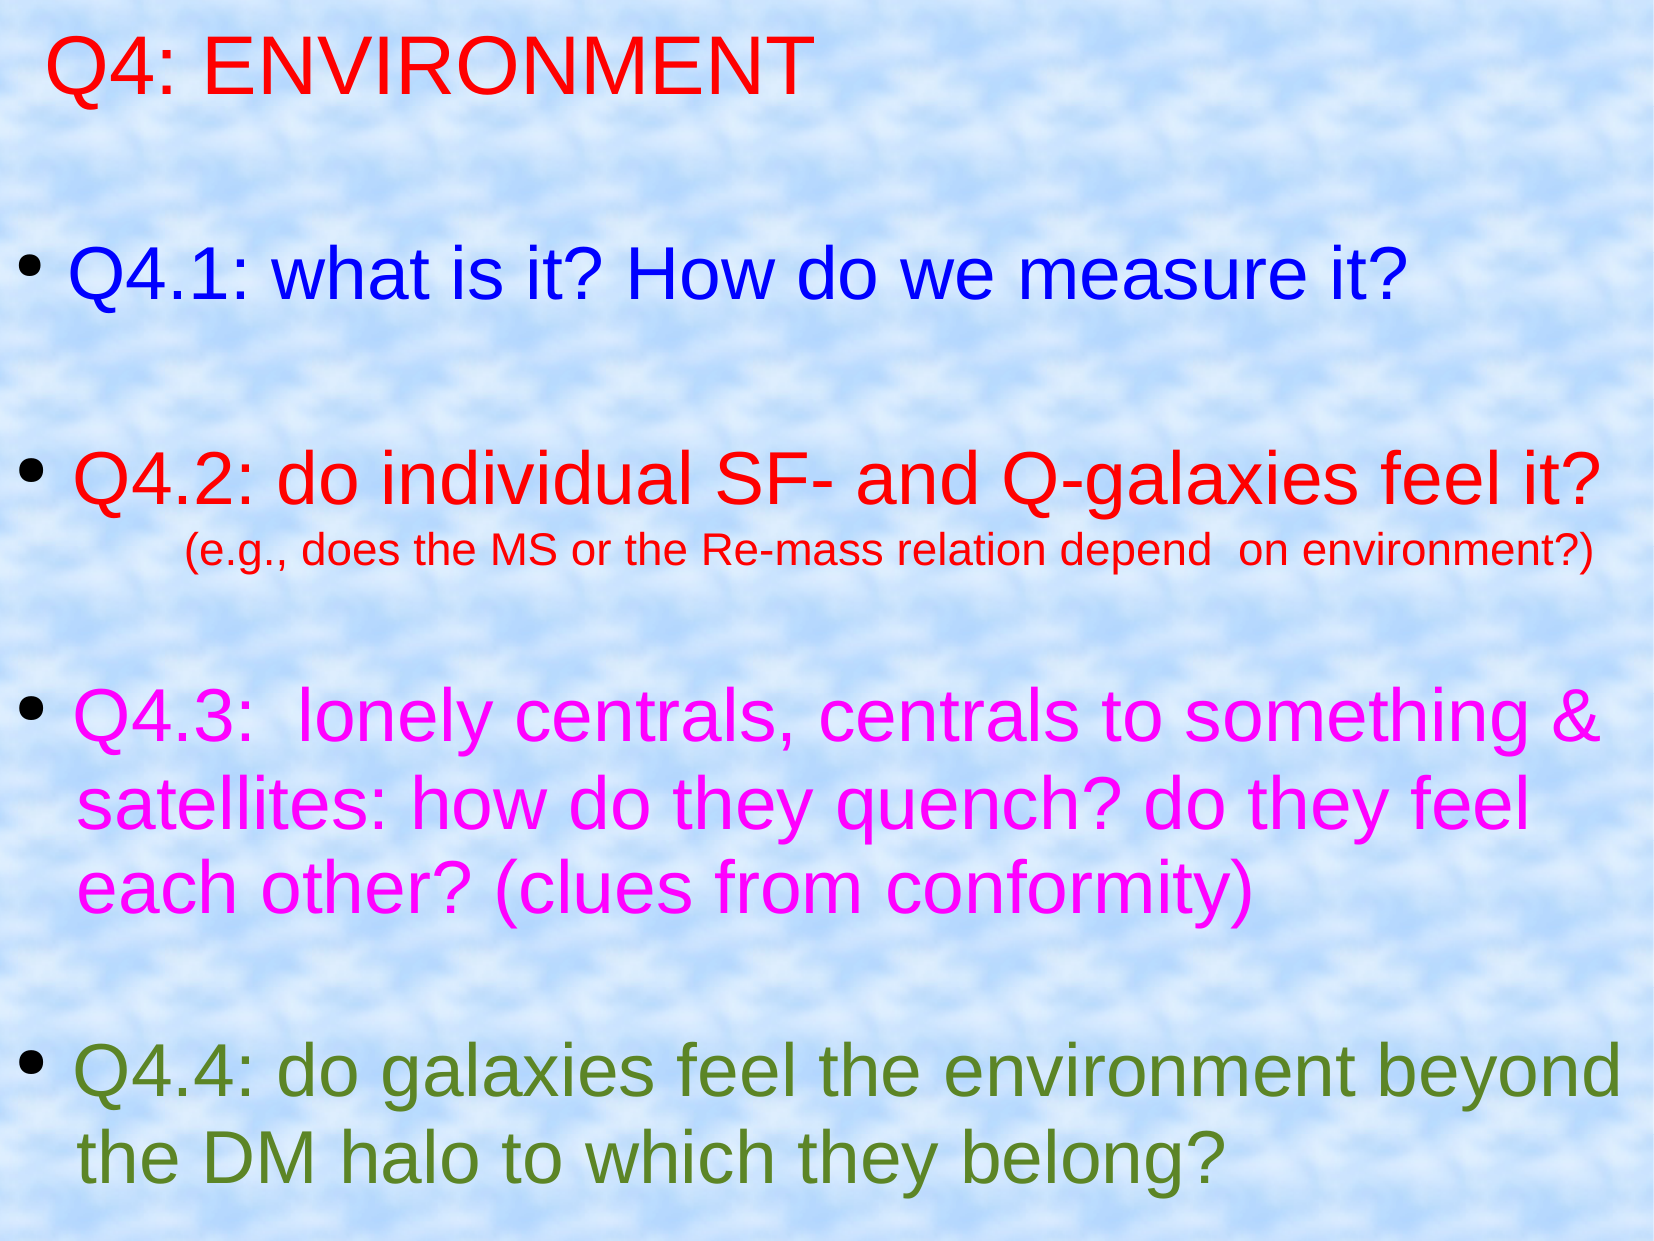

Q4: ENVIRONMENT
 Q4.1: what is it? How do we measure it?
 Q4.2: do individual SF- and Q-galaxies feel it?
 (e.g., does the MS or the Re-mass relation depend on environment?)
 Q4.3: lonely centrals, centrals to something & satellites: how do they quench? do they feel each other? (clues from conformity)
 Q4.4: do galaxies feel the environment beyond the DM halo to which they belong?